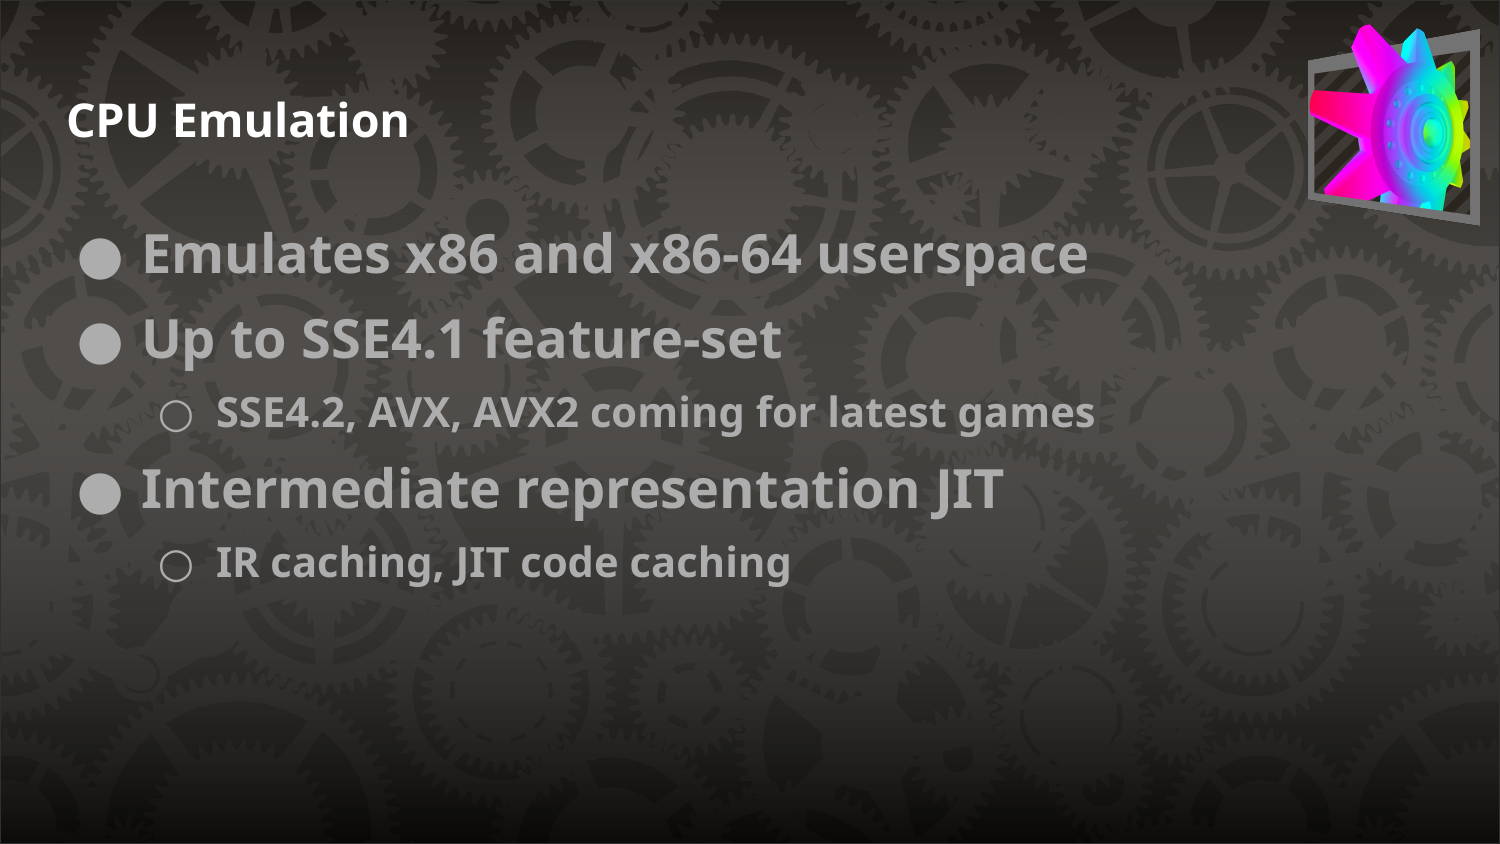

# CPU Emulation
Emulates x86 and x86-64 userspace
Up to SSE4.1 feature-set
SSE4.2, AVX, AVX2 coming for latest games
Intermediate representation JIT
IR caching, JIT code caching